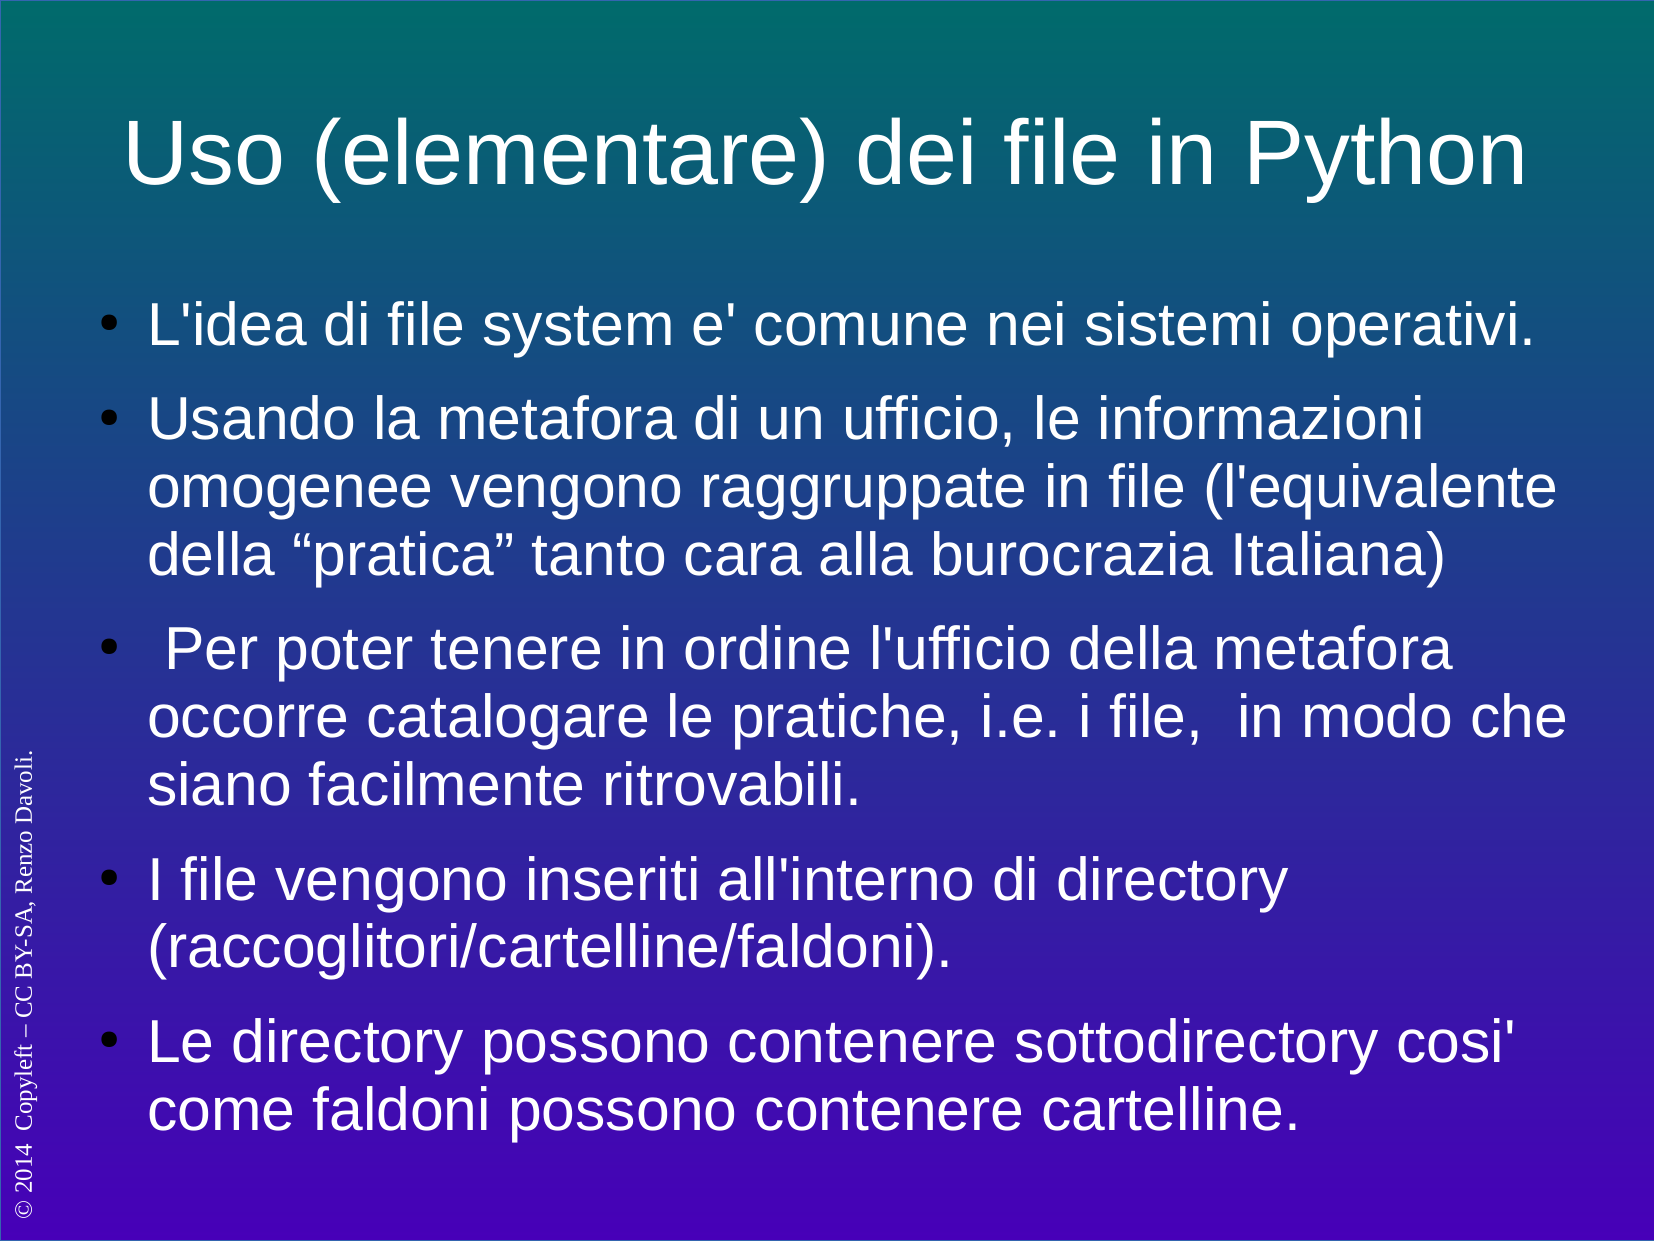

# Uso (elementare) dei file in Python
L'idea di file system e' comune nei sistemi operativi.
Usando la metafora di un ufficio, le informazioni omogenee vengono raggruppate in file (l'equivalente della “pratica” tanto cara alla burocrazia Italiana)
 Per poter tenere in ordine l'ufficio della metafora occorre catalogare le pratiche, i.e. i file, in modo che siano facilmente ritrovabili.
I file vengono inseriti all'interno di directory (raccoglitori/cartelline/faldoni).
Le directory possono contenere sottodirectory cosi' come faldoni possono contenere cartelline.